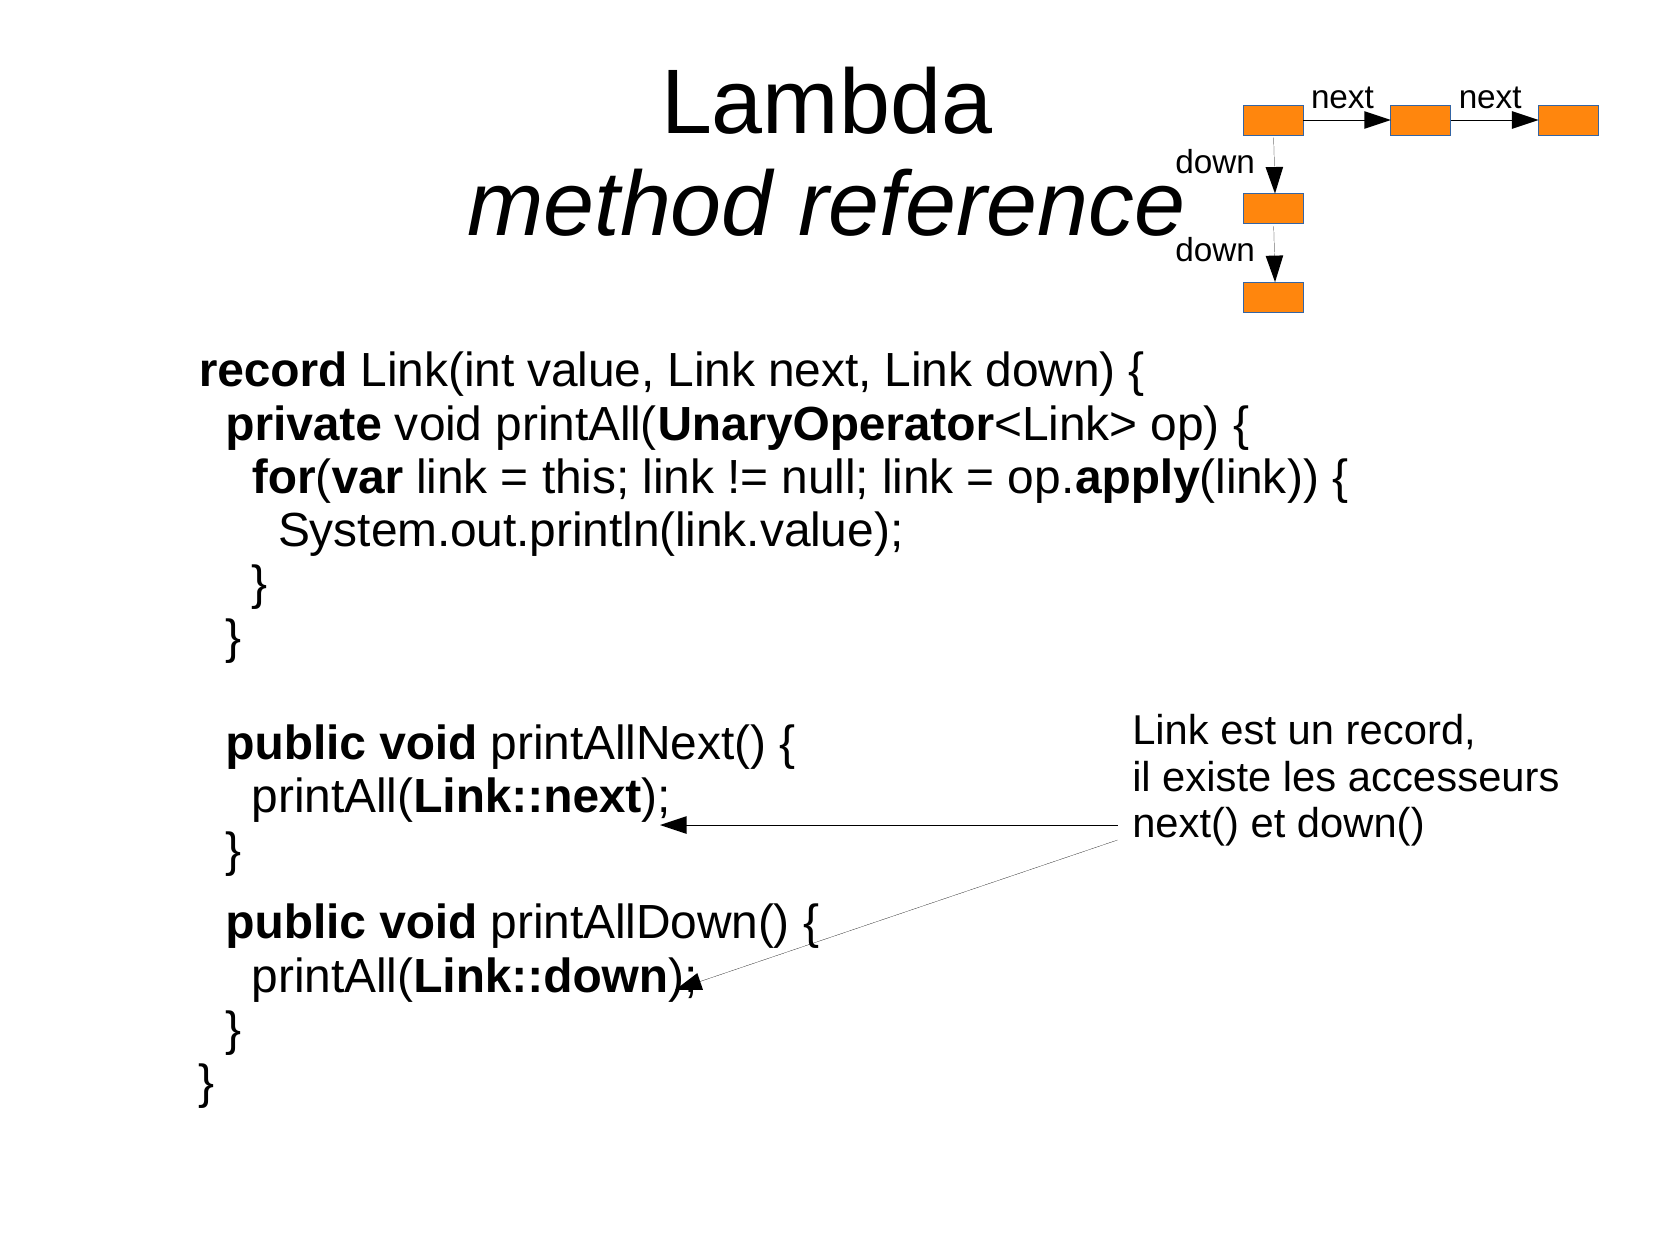

# Lambda method reference
next
next
down
down
record Link(int value, Link next, Link down) {
 private void printAll(UnaryOperator<Link> op) {
 for(var link = this; link != null; link = op.apply(link)) {
 System.out.println(link.value);
 }
 }
 public void printAllNext() {
 printAll(Link::next);
 }
 public void printAllDown() {
 printAll(Link::down);
 }
}
Link est un record,
il existe les accesseurs
next() et down()